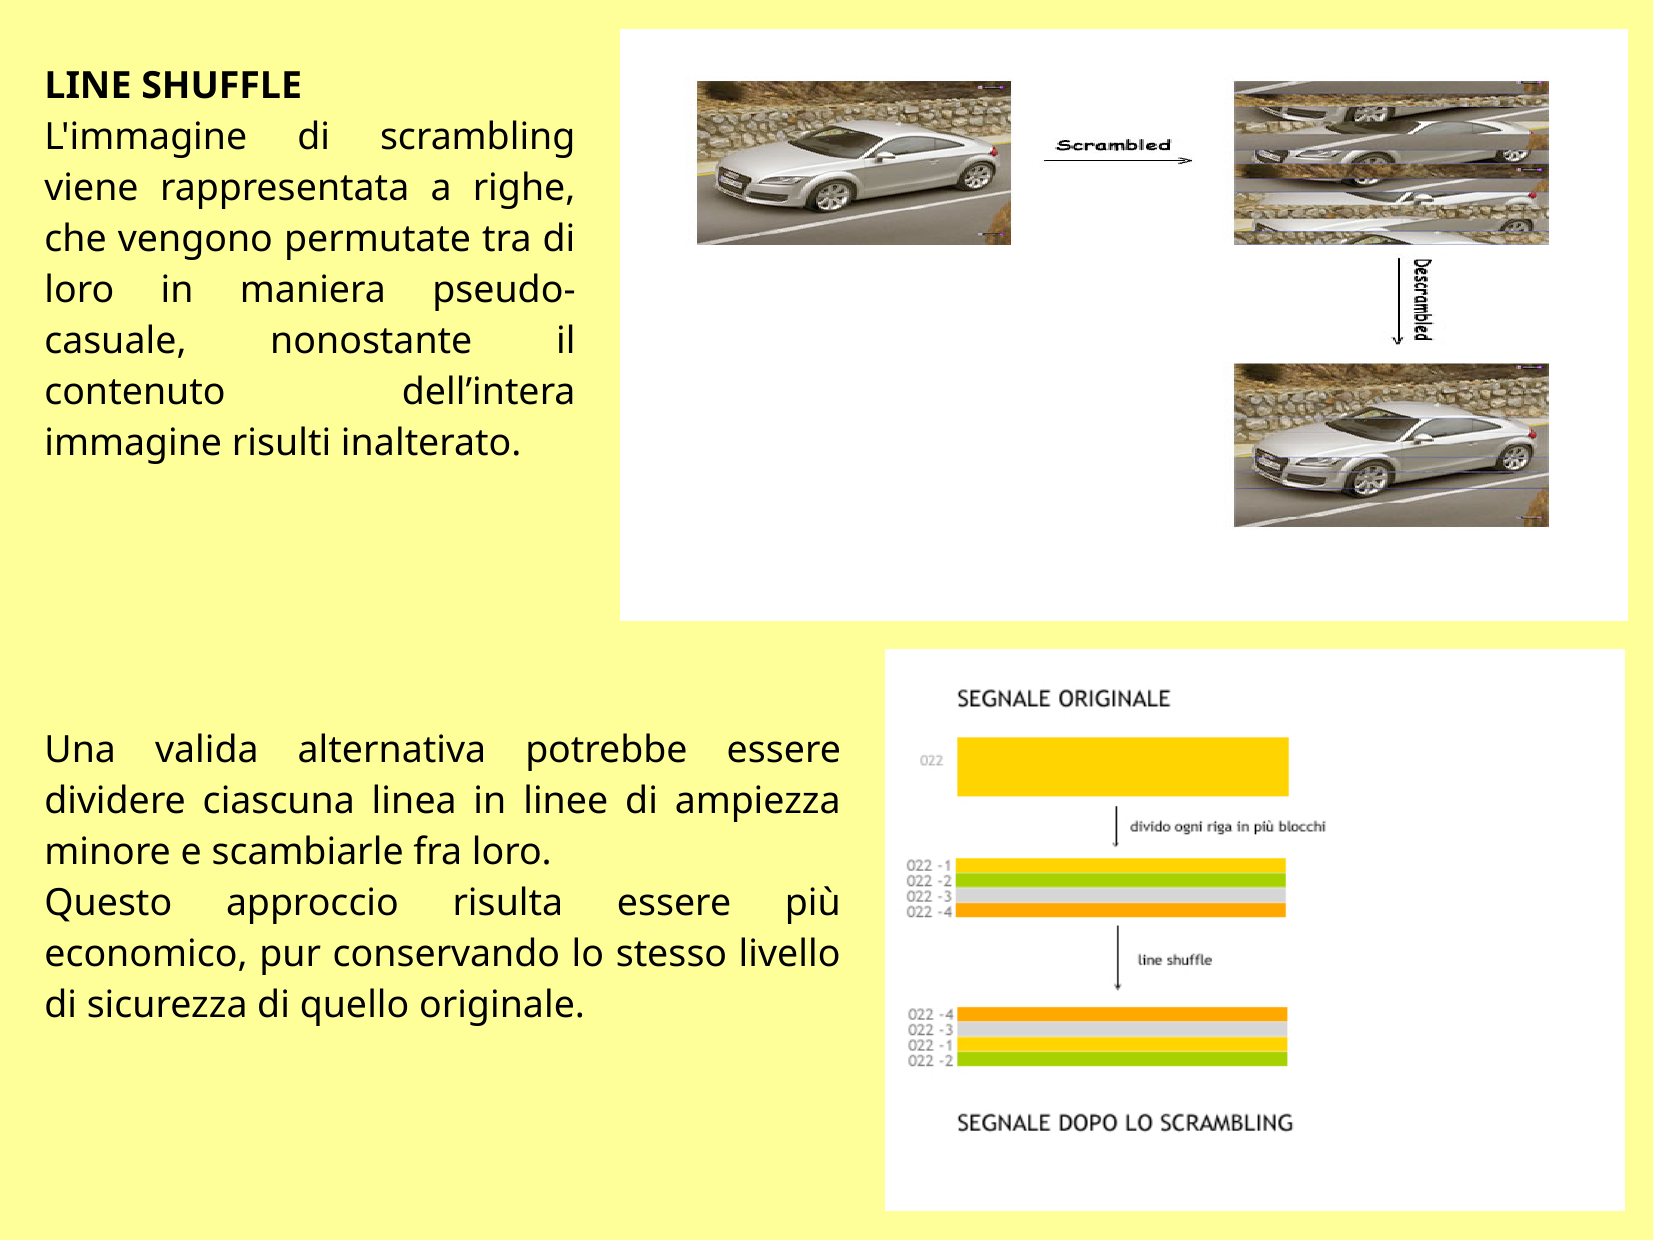

LINE SHUFFLE
L'immagine di scrambling viene rappresentata a righe, che vengono permutate tra di loro in maniera pseudo-casuale, nonostante il contenuto dell’intera immagine risulti inalterato.
Una valida alternativa potrebbe essere dividere ciascuna linea in linee di ampiezza minore e scambiarle fra loro.
Questo approccio risulta essere più economico, pur conservando lo stesso livello di sicurezza di quello originale.